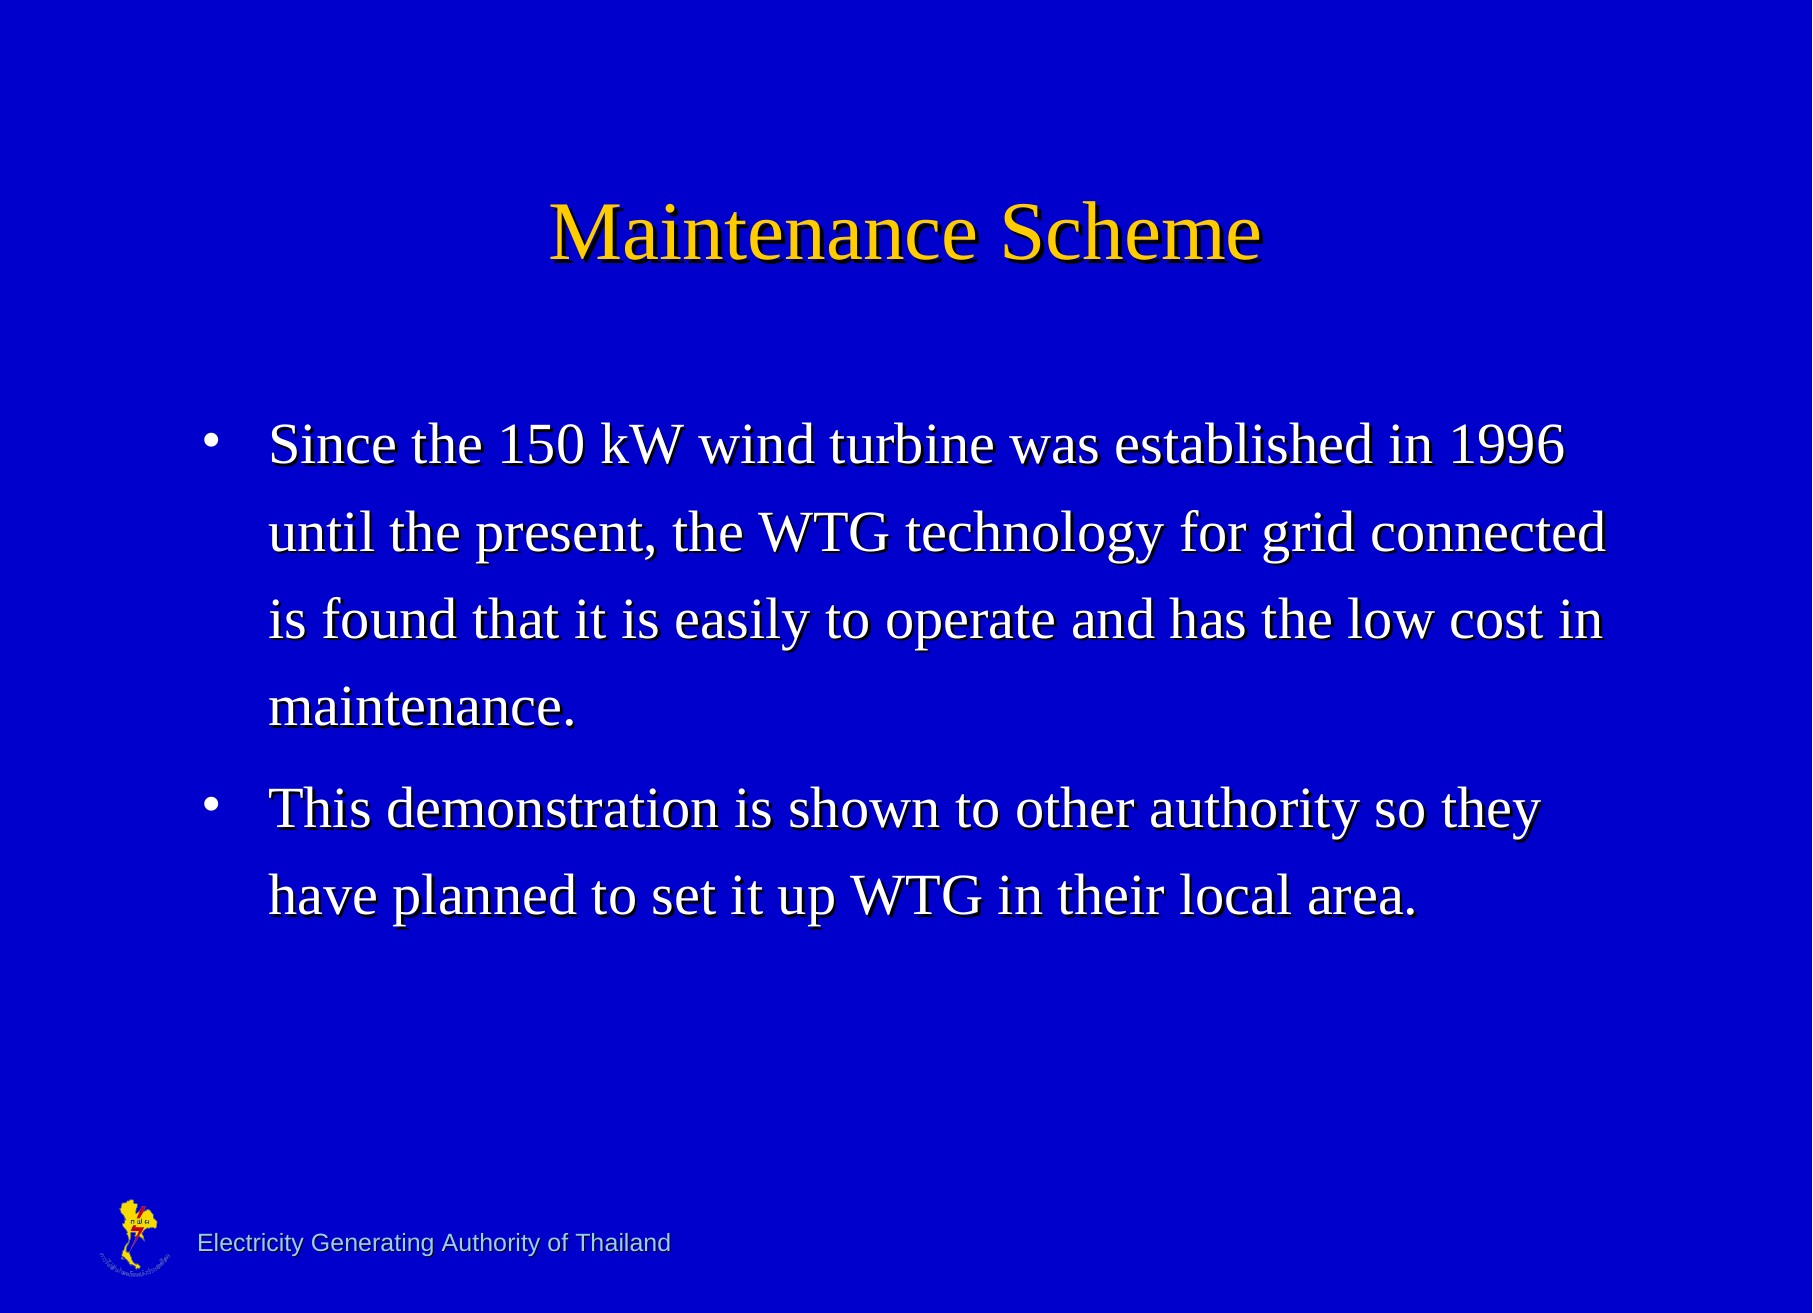

# Maintenance Scheme
Since the 150 kW wind turbine was established in 1996 until the present, the WTG technology for grid connected is found that it is easily to operate and has the low cost in maintenance.
This demonstration is shown to other authority so they have planned to set it up WTG in their local area.